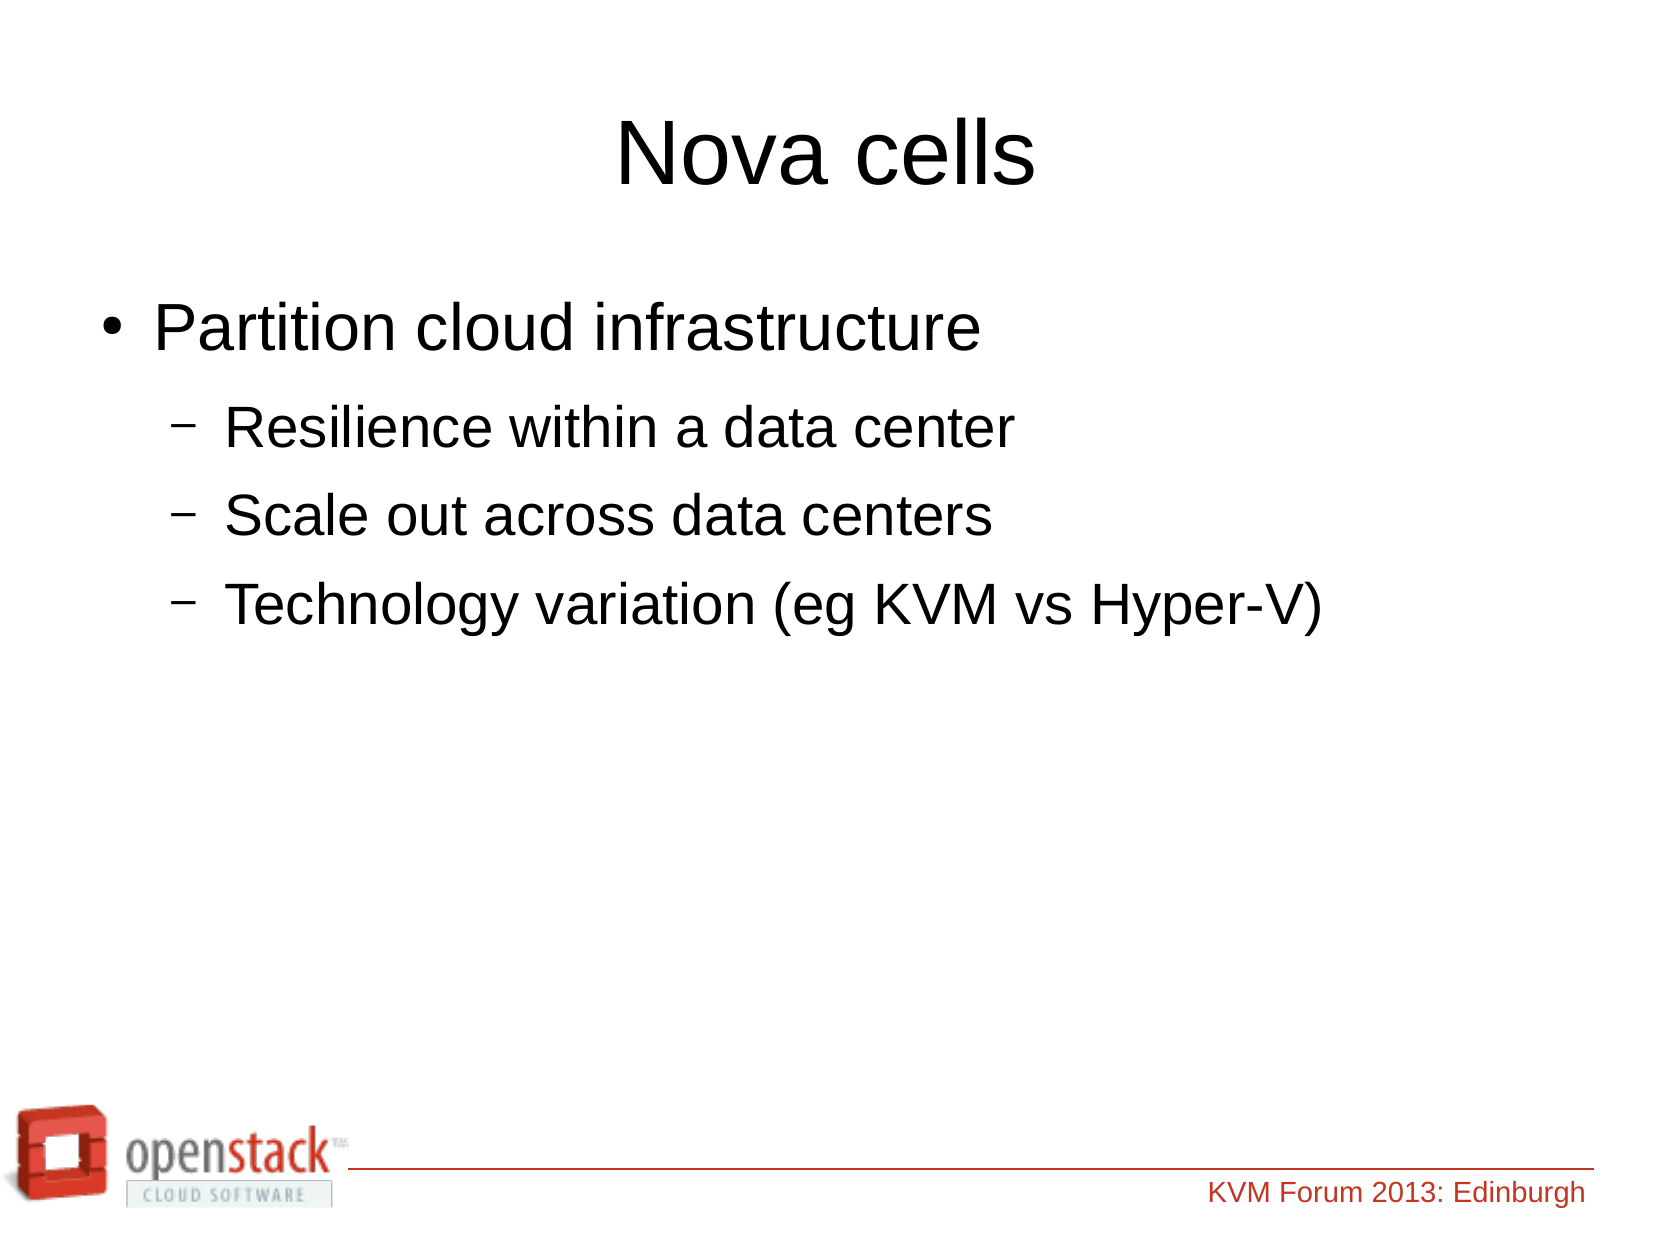

# Nova cells
Partition cloud infrastructure
Resilience within a data center
Scale out across data centers
Technology variation (eg KVM vs Hyper-V)